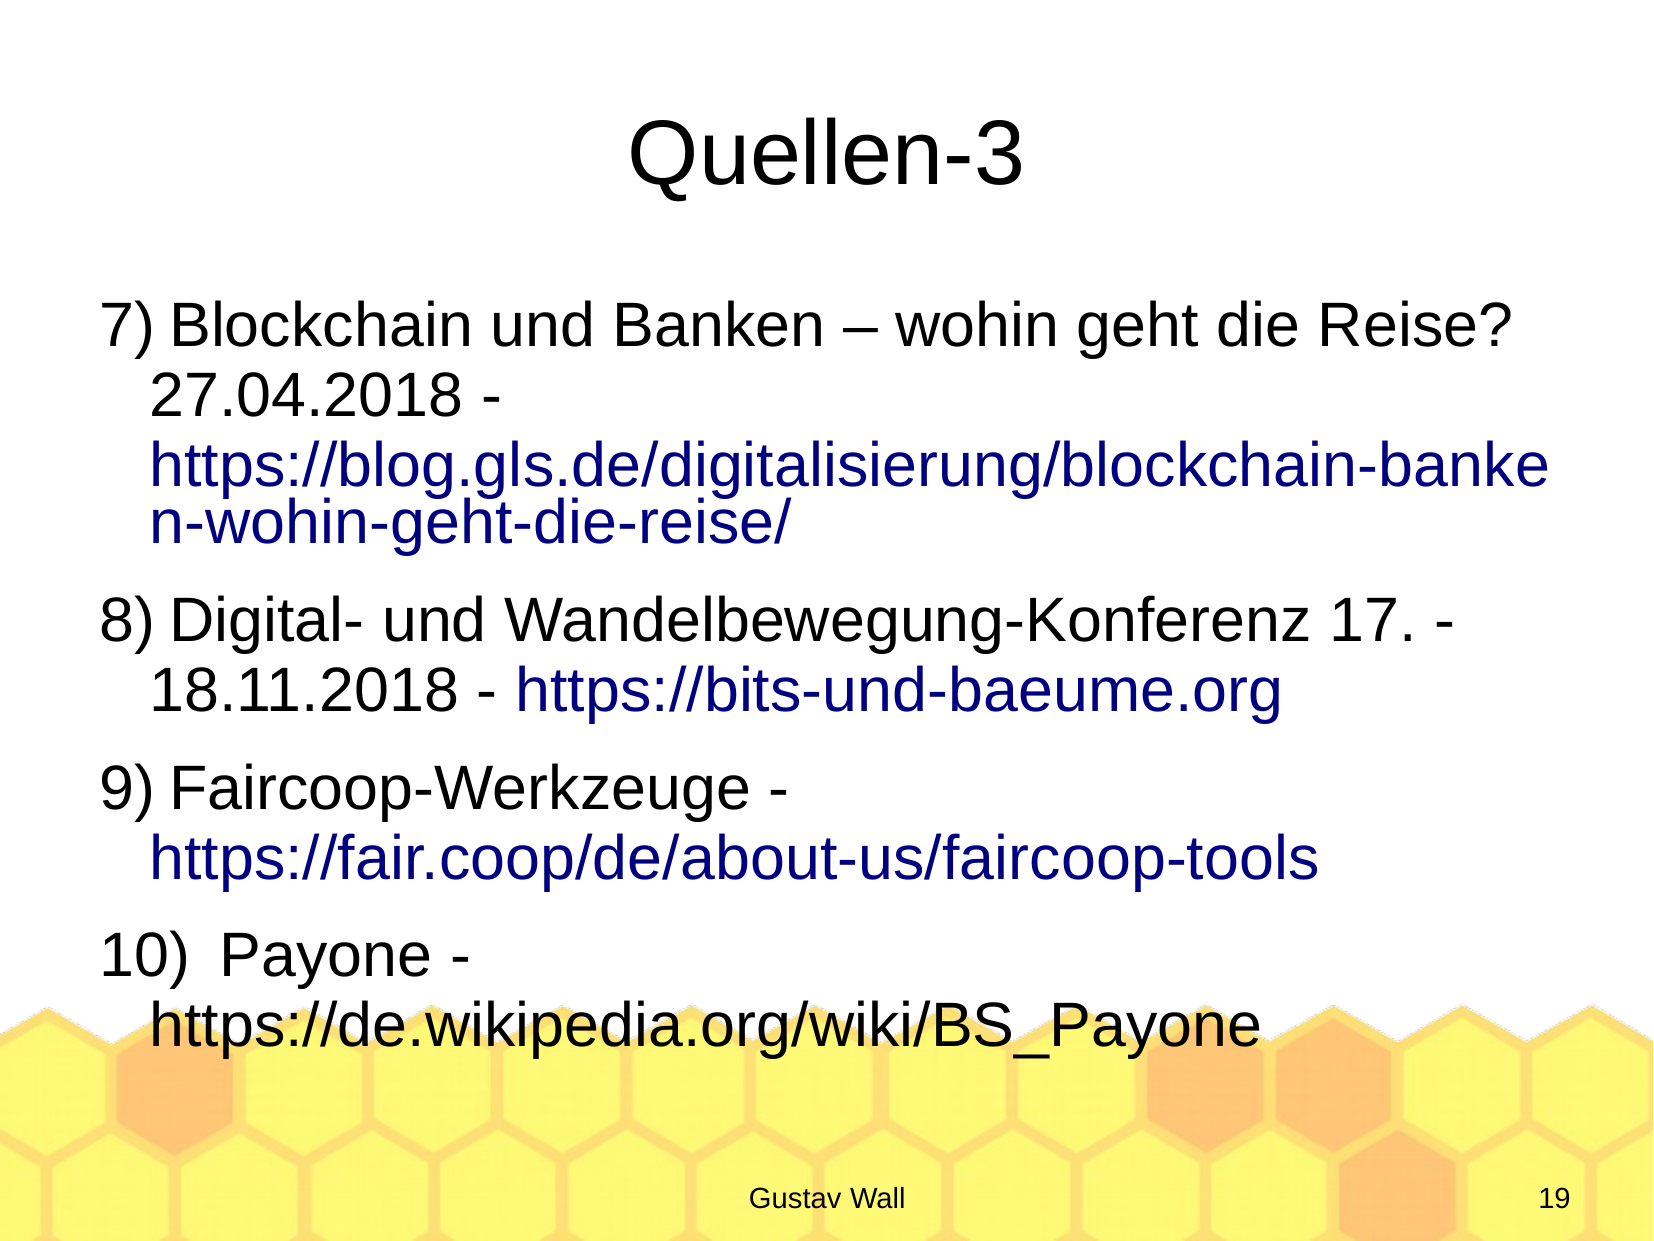

# Quellen-3
 Blockchain und Banken – wohin geht die Reise? 27.04.2018 - https://blog.gls.de/digitalisierung/blockchain-banken-wohin-geht-die-reise/
 Digital- und Wandelbewegung-Konferenz 17. - 18.11.2018 - https://bits-und-baeume.org
 Faircoop-Werkzeuge - https://fair.coop/de/about-us/faircoop-tools
 Payone - https://de.wikipedia.org/wiki/BS_Payone
Gustav Wall
19